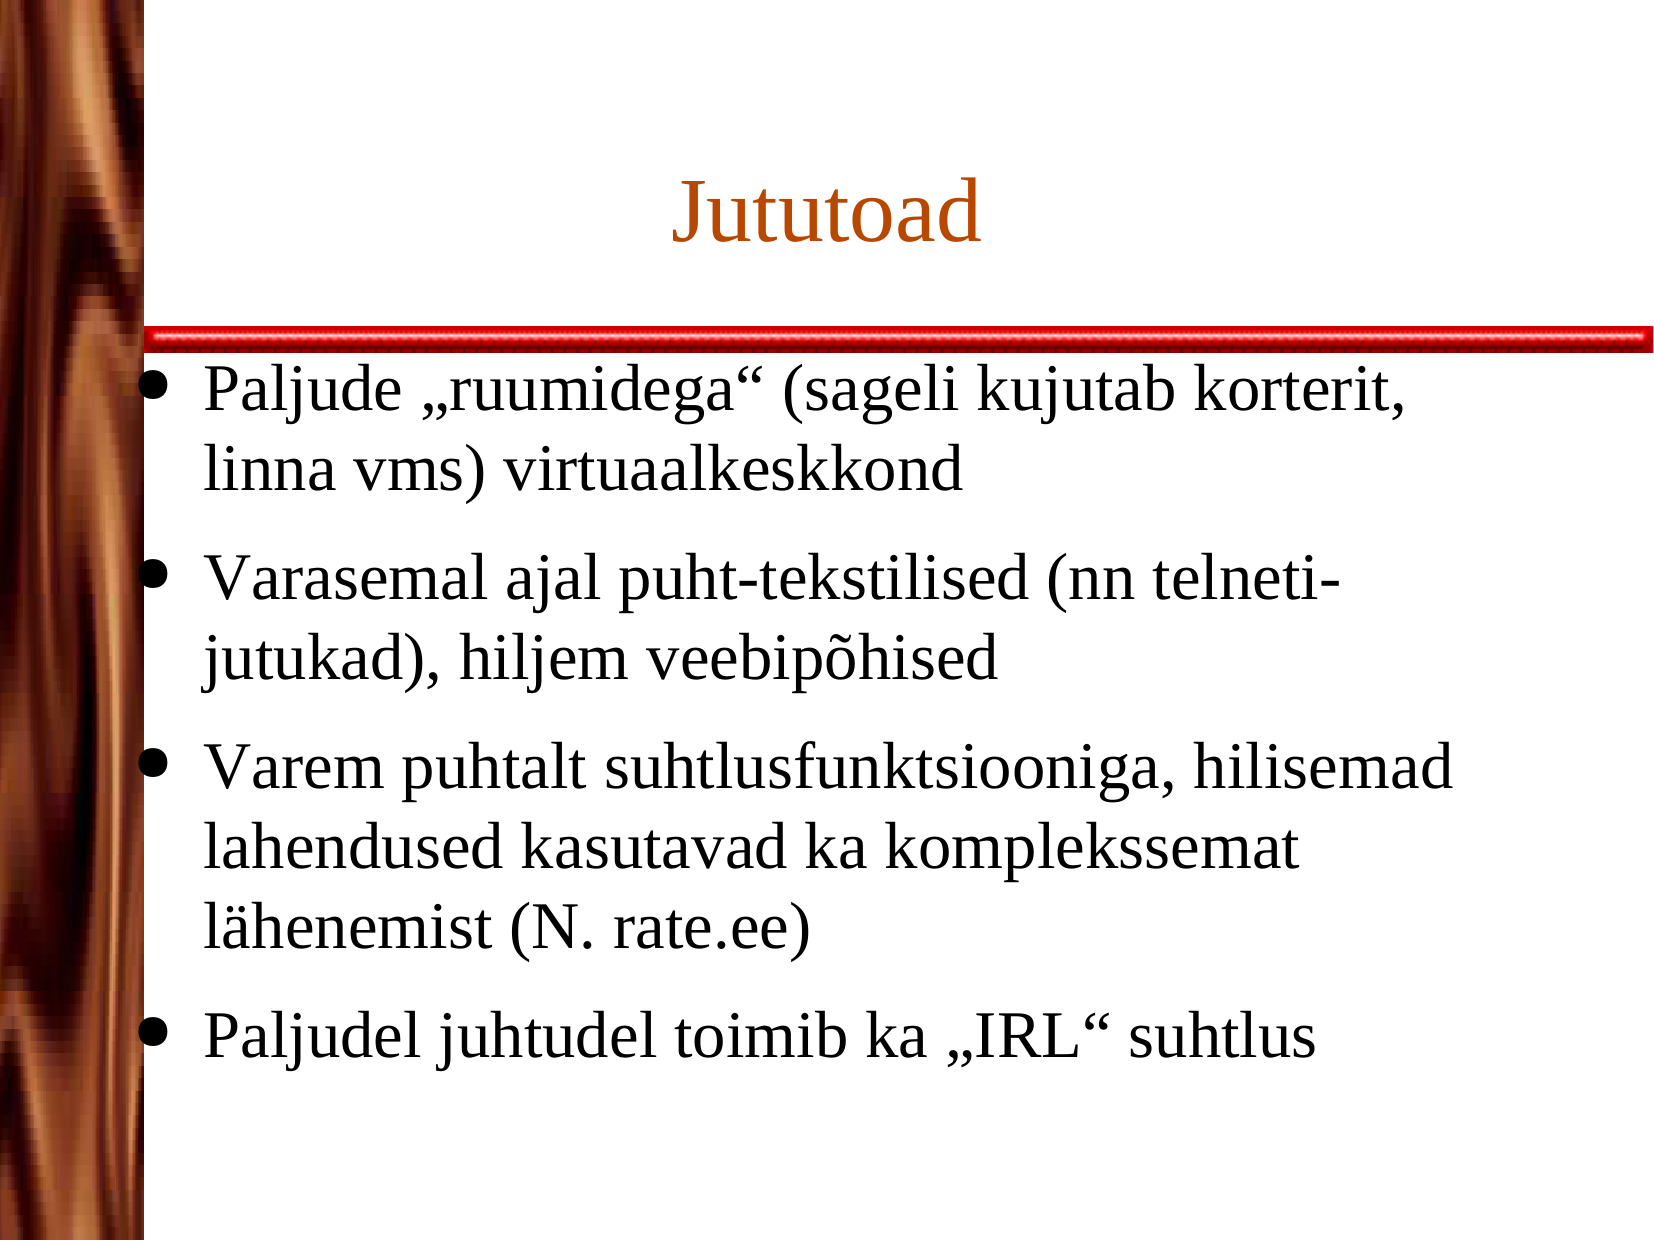

# Jututoad
Paljude „ruumidega“ (sageli kujutab korterit, linna vms) virtuaalkeskkond
Varasemal ajal puht-tekstilised (nn telneti-jutukad), hiljem veebipõhised
Varem puhtalt suhtlusfunktsiooniga, hilisemad lahendused kasutavad ka komplekssemat lähenemist (N. rate.ee)
Paljudel juhtudel toimib ka „IRL“ suhtlus